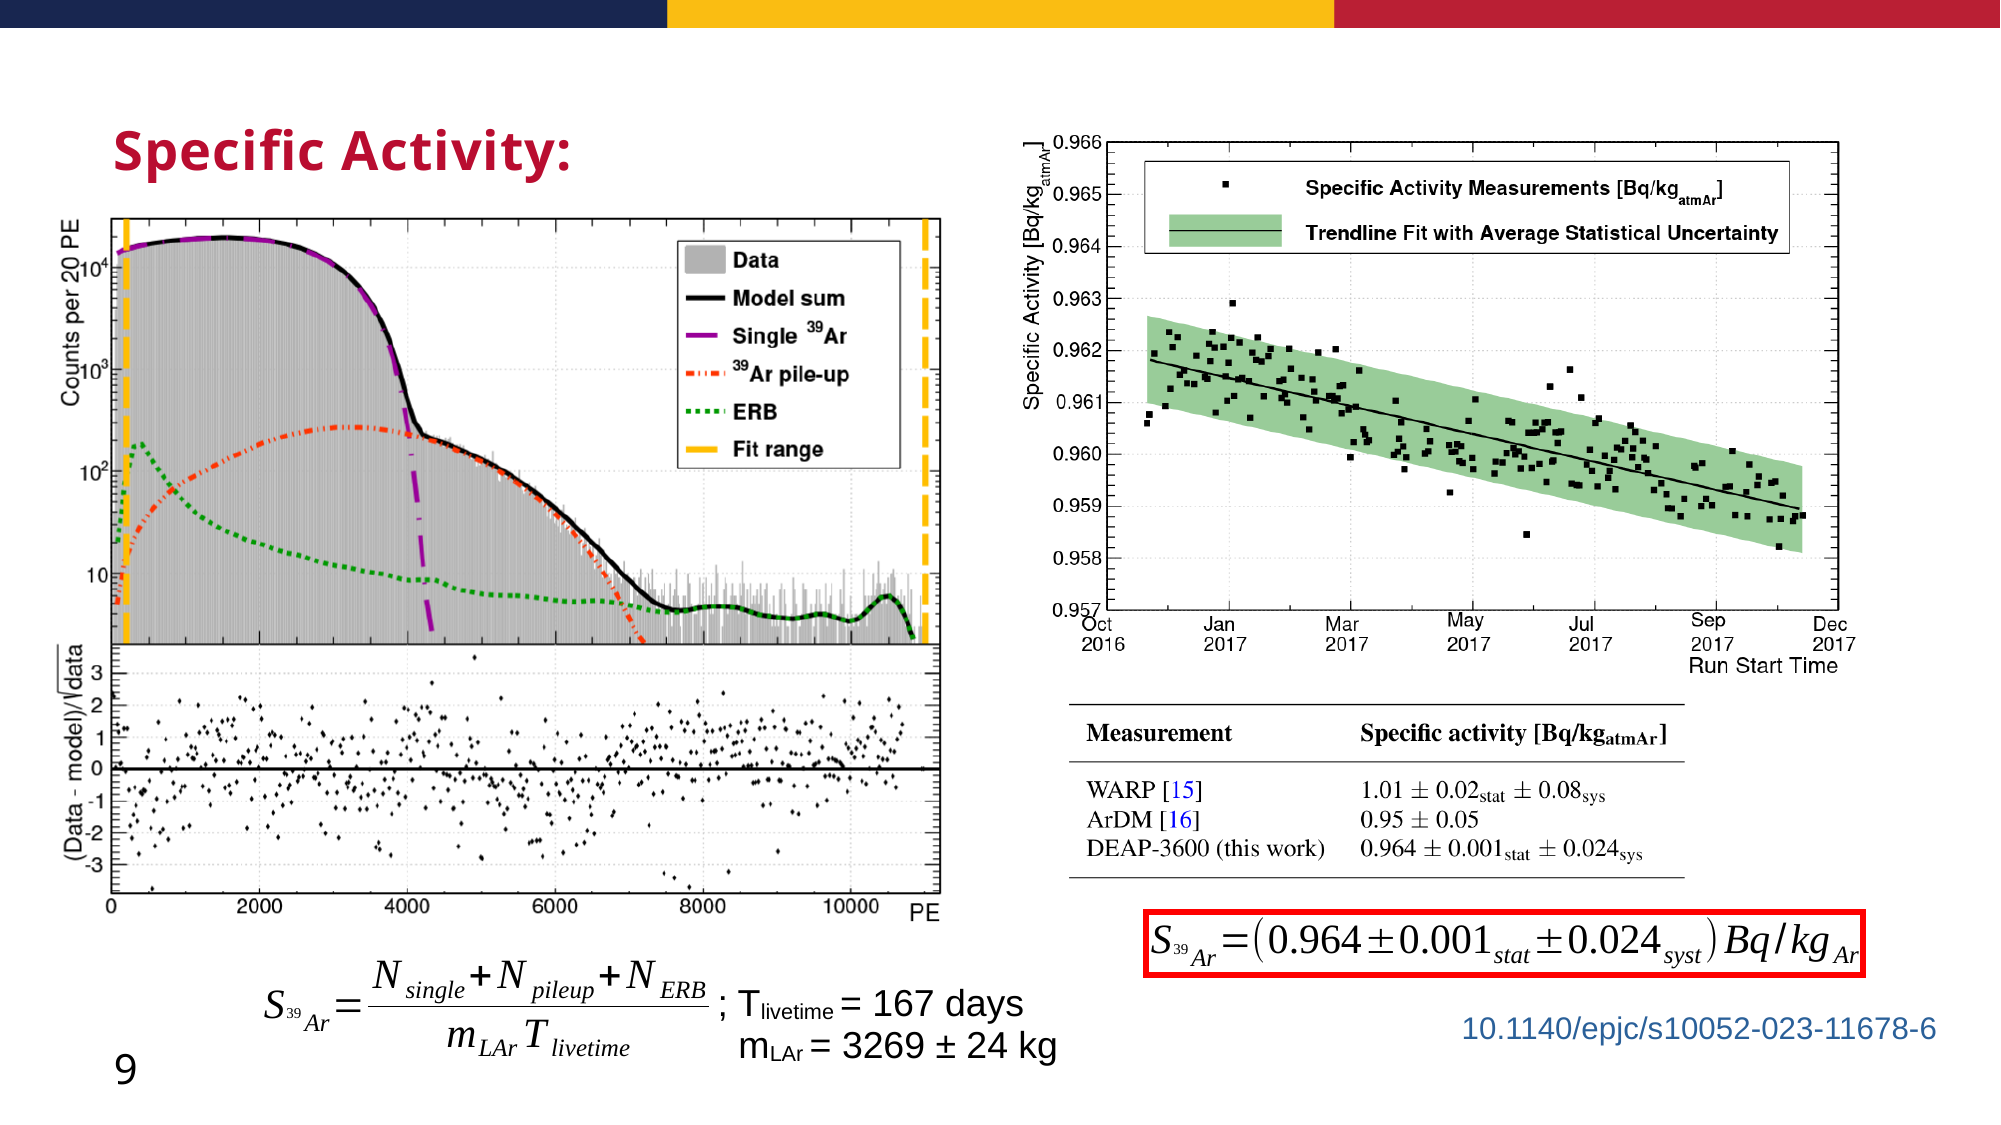

# Specific Activity:
; Tlivetime = 167 days
 mLAr = 3269 ± 24 kg
10.1140/epjc/s10052-023-11678-6